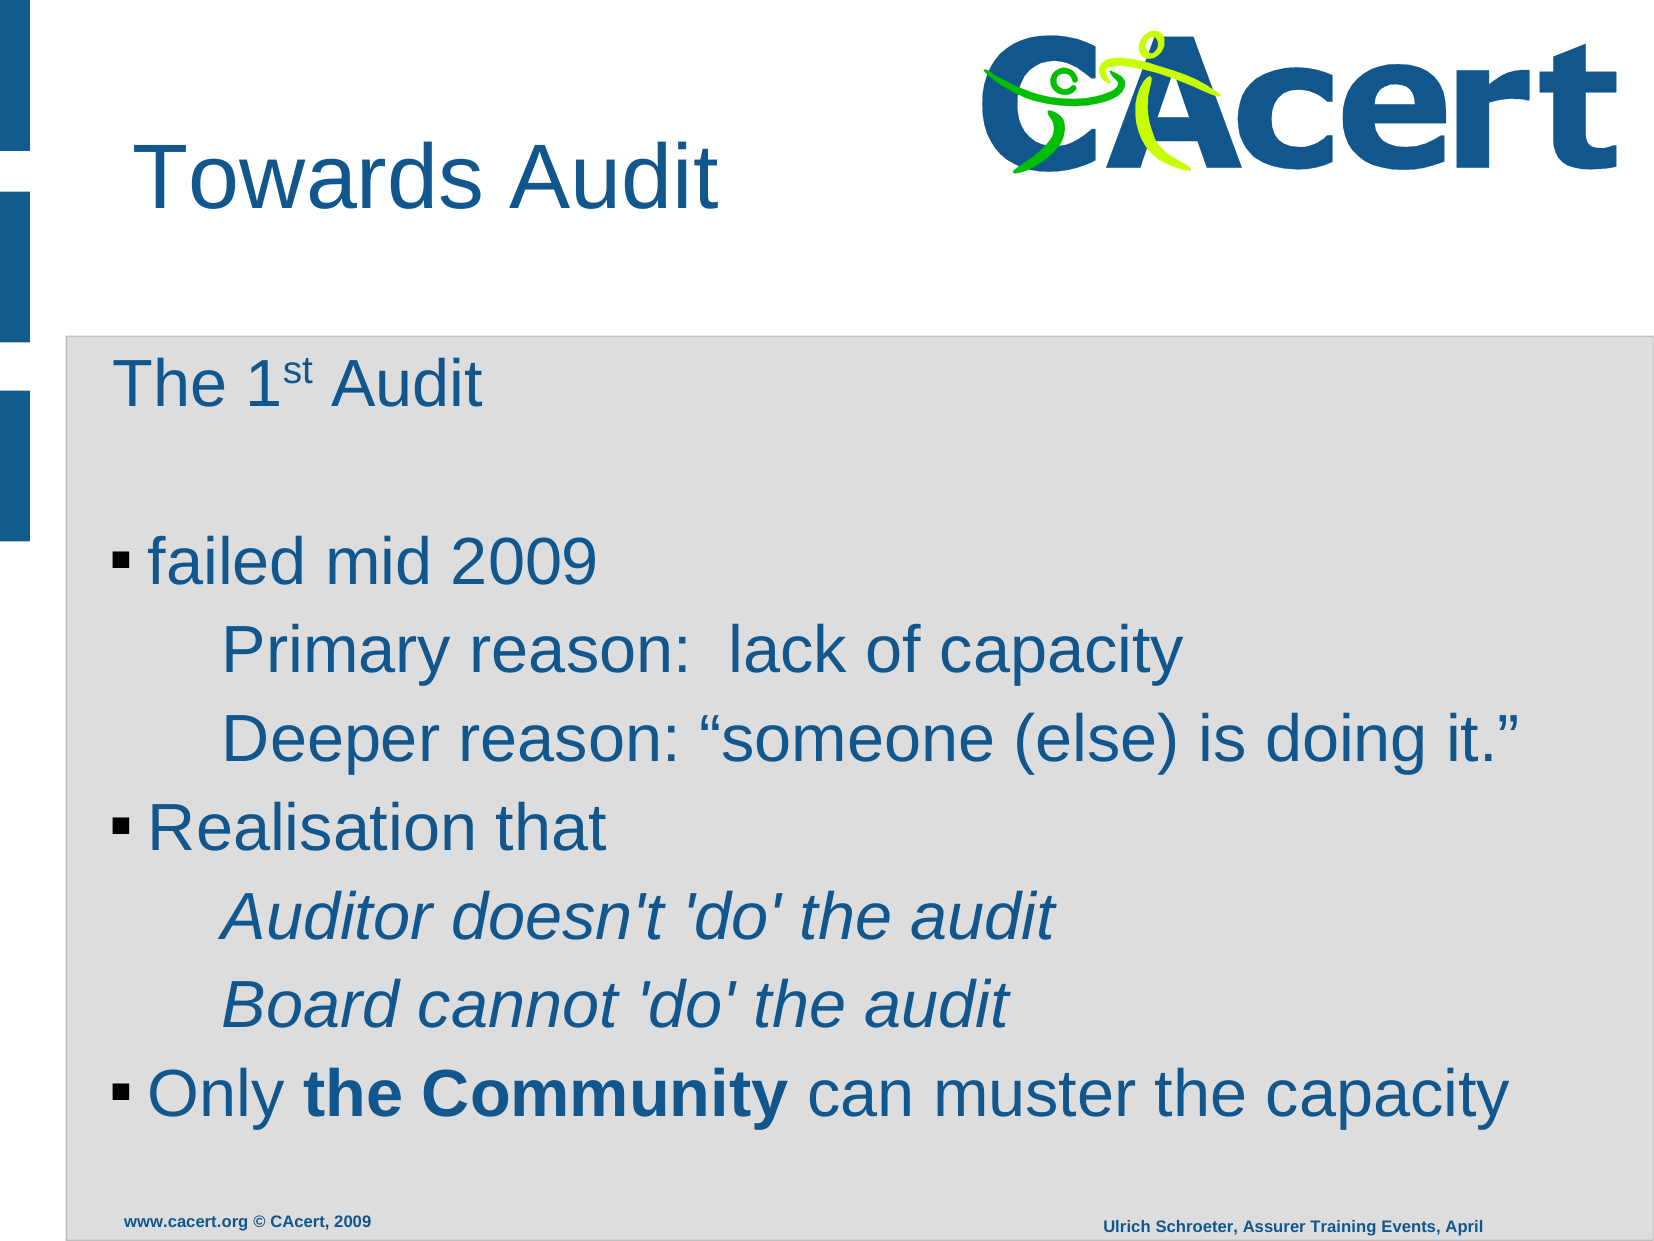

Towards Audit
The 1st Audit
 failed mid 2009
 Primary reason: lack of capacity
 Deeper reason: “someone (else) is doing it.”
 Realisation that
 Auditor doesn't 'do' the audit
 Board cannot 'do' the audit
 Only the Community can muster the capacity